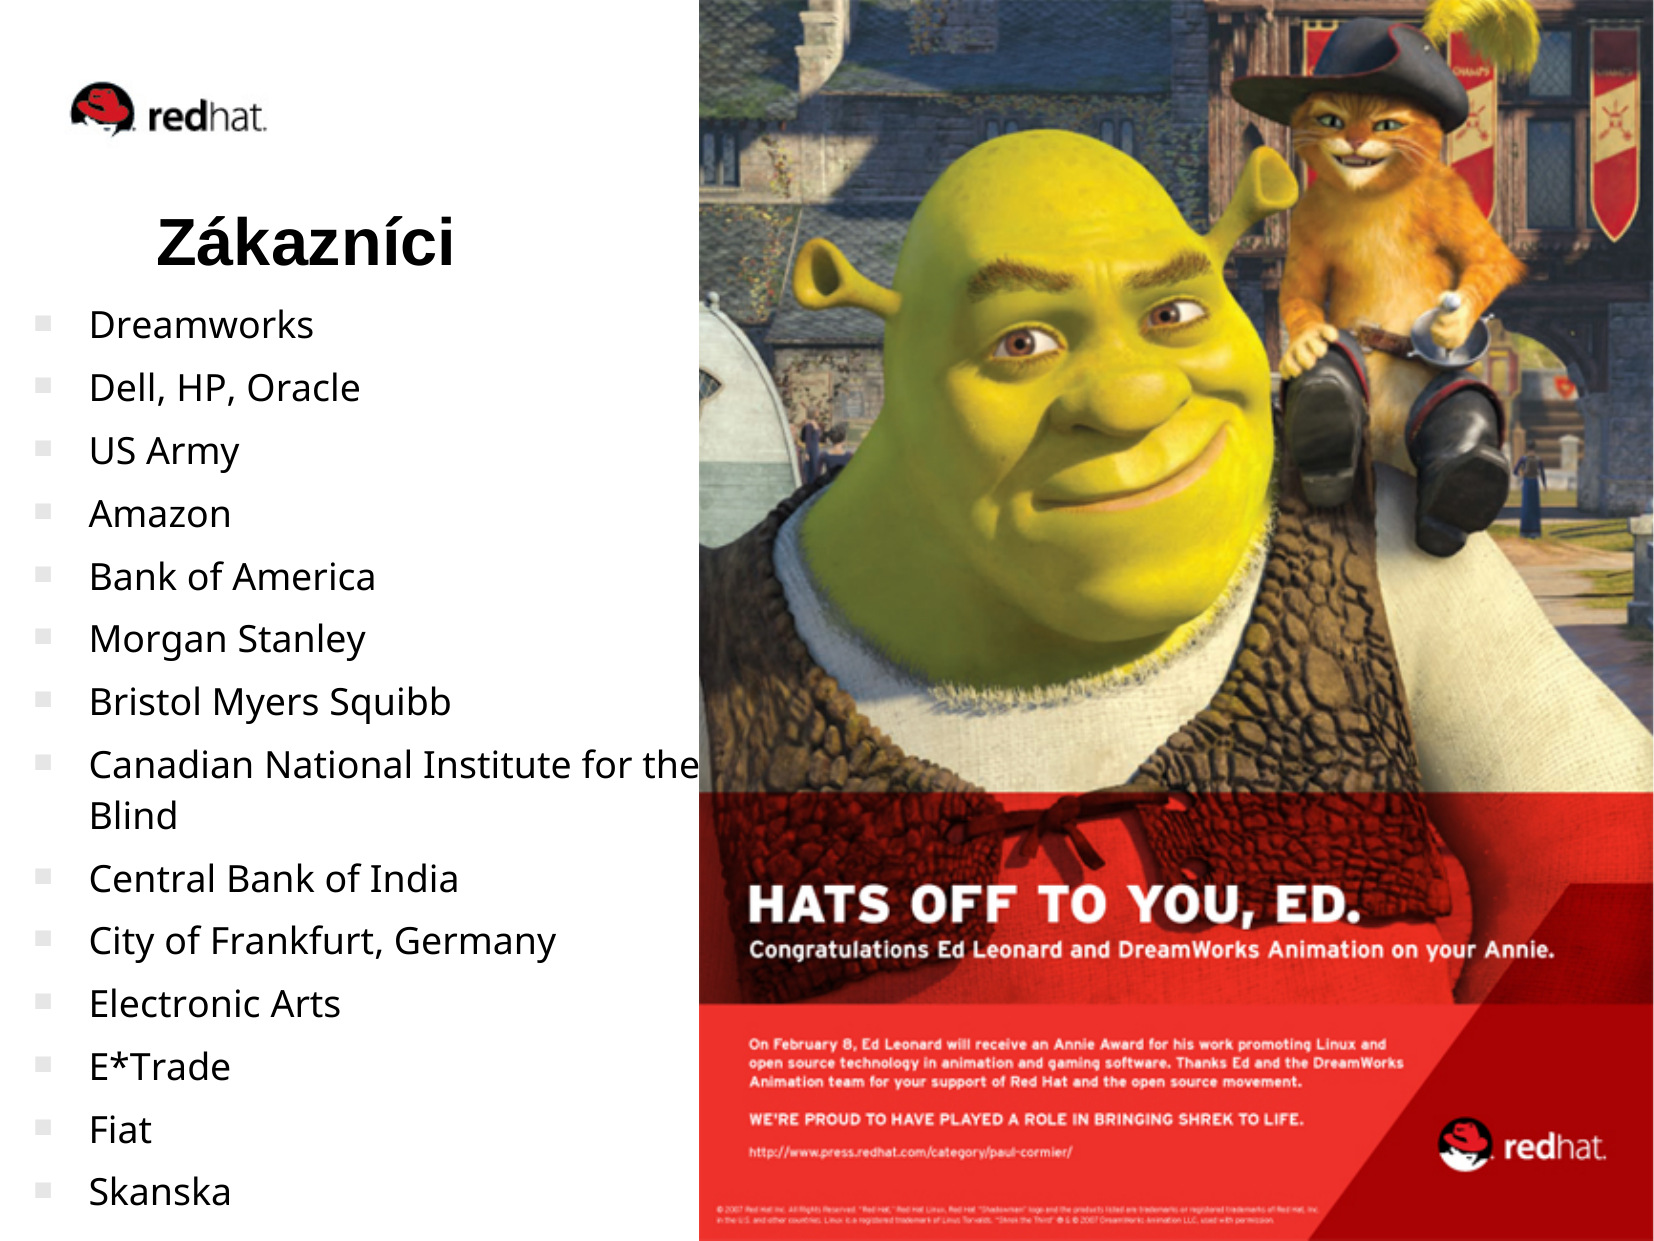

# Zákazníci
Dreamworks
Dell, HP, Oracle
US Army
Amazon
Bank of America
Morgan Stanley
Bristol Myers Squibb
Canadian National Institute for the Blind
Central Bank of India
City of Frankfurt, Germany
Electronic Arts
E*Trade
Fiat
Skanska